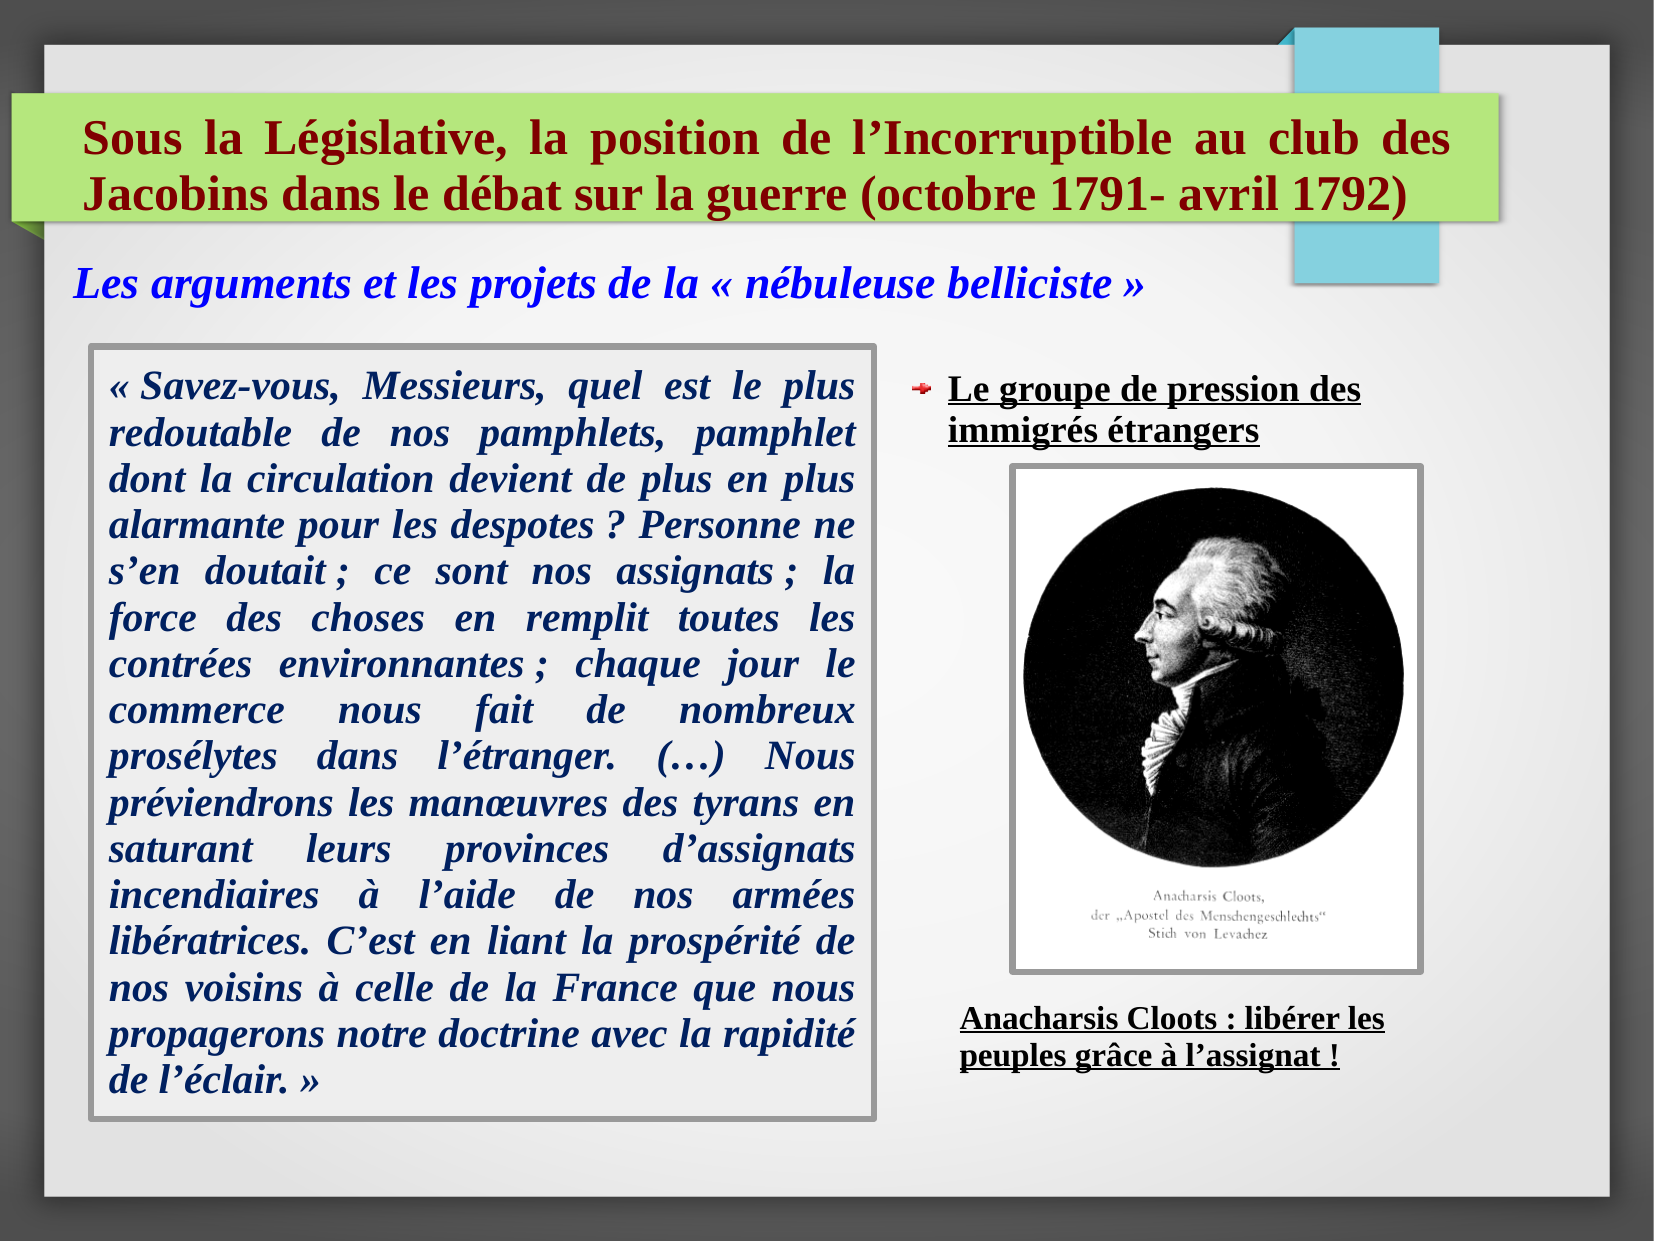

# Sous la Législative, la position de l’Incorruptible au club des Jacobins dans le débat sur la guerre (octobre 1791- avril 1792)
Les arguments et les projets de la « nébuleuse belliciste »
« Savez-vous, Messieurs, quel est le plus redoutable de nos pamphlets, pamphlet dont la circulation devient de plus en plus alarmante pour les despotes ? Personne ne s’en doutait ; ce sont nos assignats ; la force des choses en remplit toutes les contrées environnantes ; chaque jour le commerce nous fait de nombreux prosélytes dans l’étranger. (…) Nous préviendrons les manœuvres des tyrans en saturant leurs provinces d’assignats incendiaires à l’aide de nos armées libératrices. C’est en liant la prospérité de nos voisins à celle de la France que nous propagerons notre doctrine avec la rapidité de l’éclair. »
Le groupe de pression des immigrés étrangers
Anacharsis Cloots : libérer les peuples grâce à l’assignat !